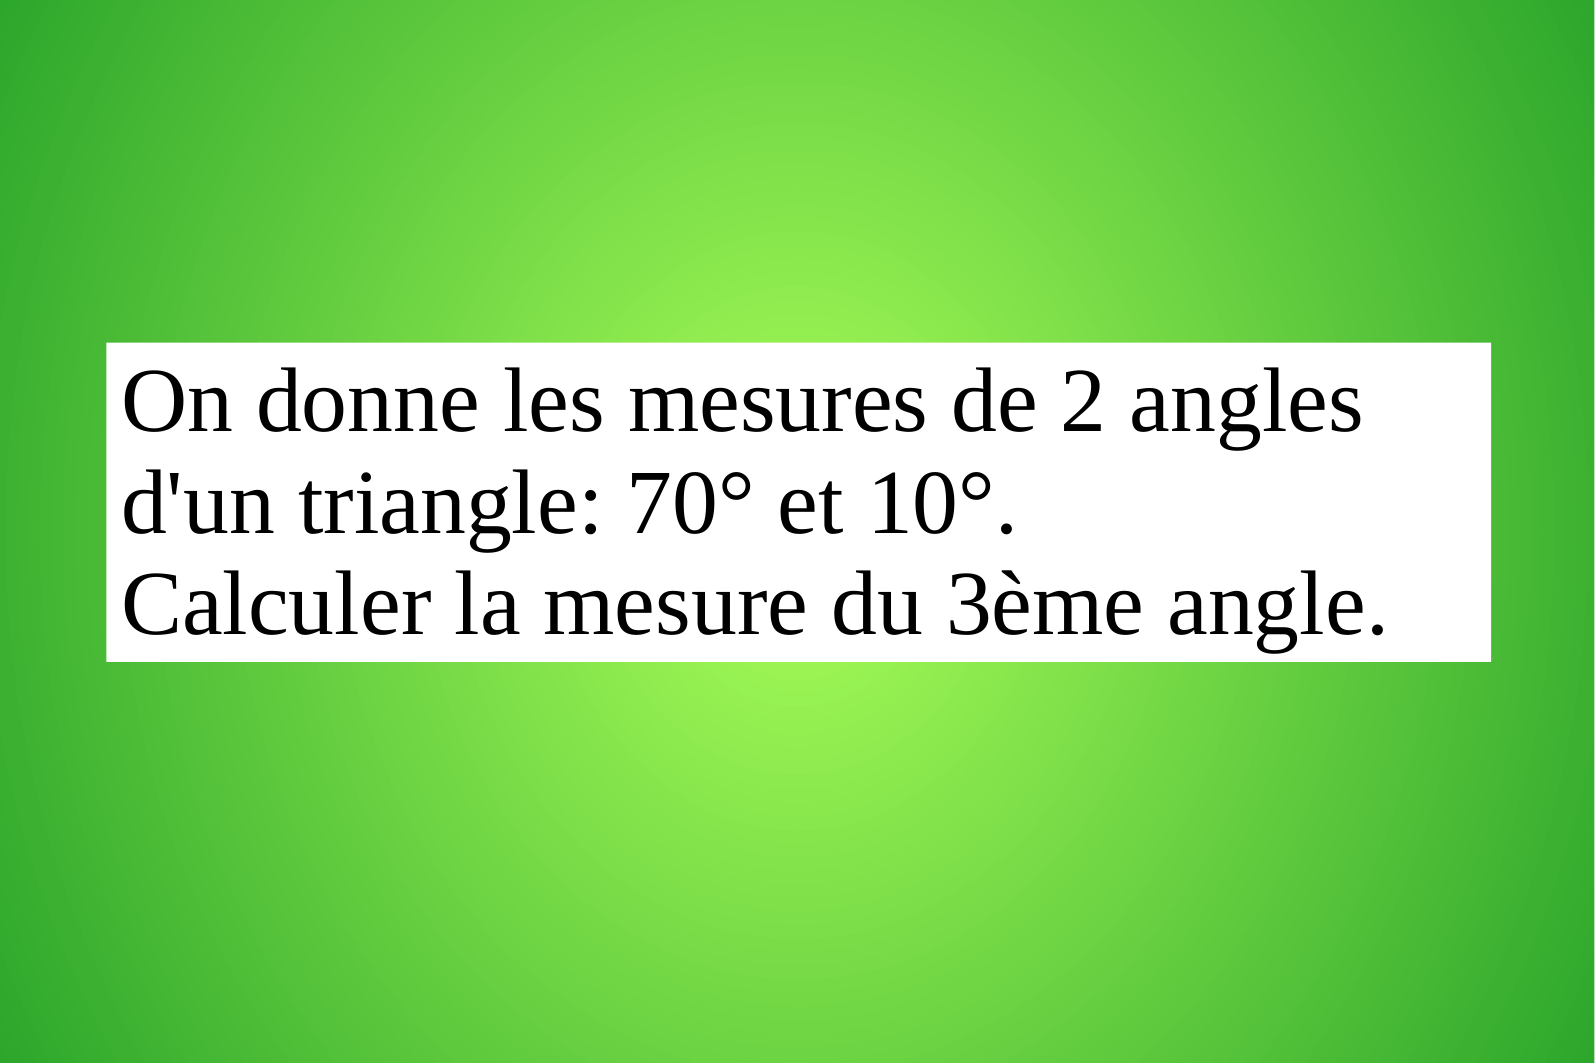

On donne les mesures de 2 angles
d'un triangle: 70° et 10°.
Calculer la mesure du 3ème angle.